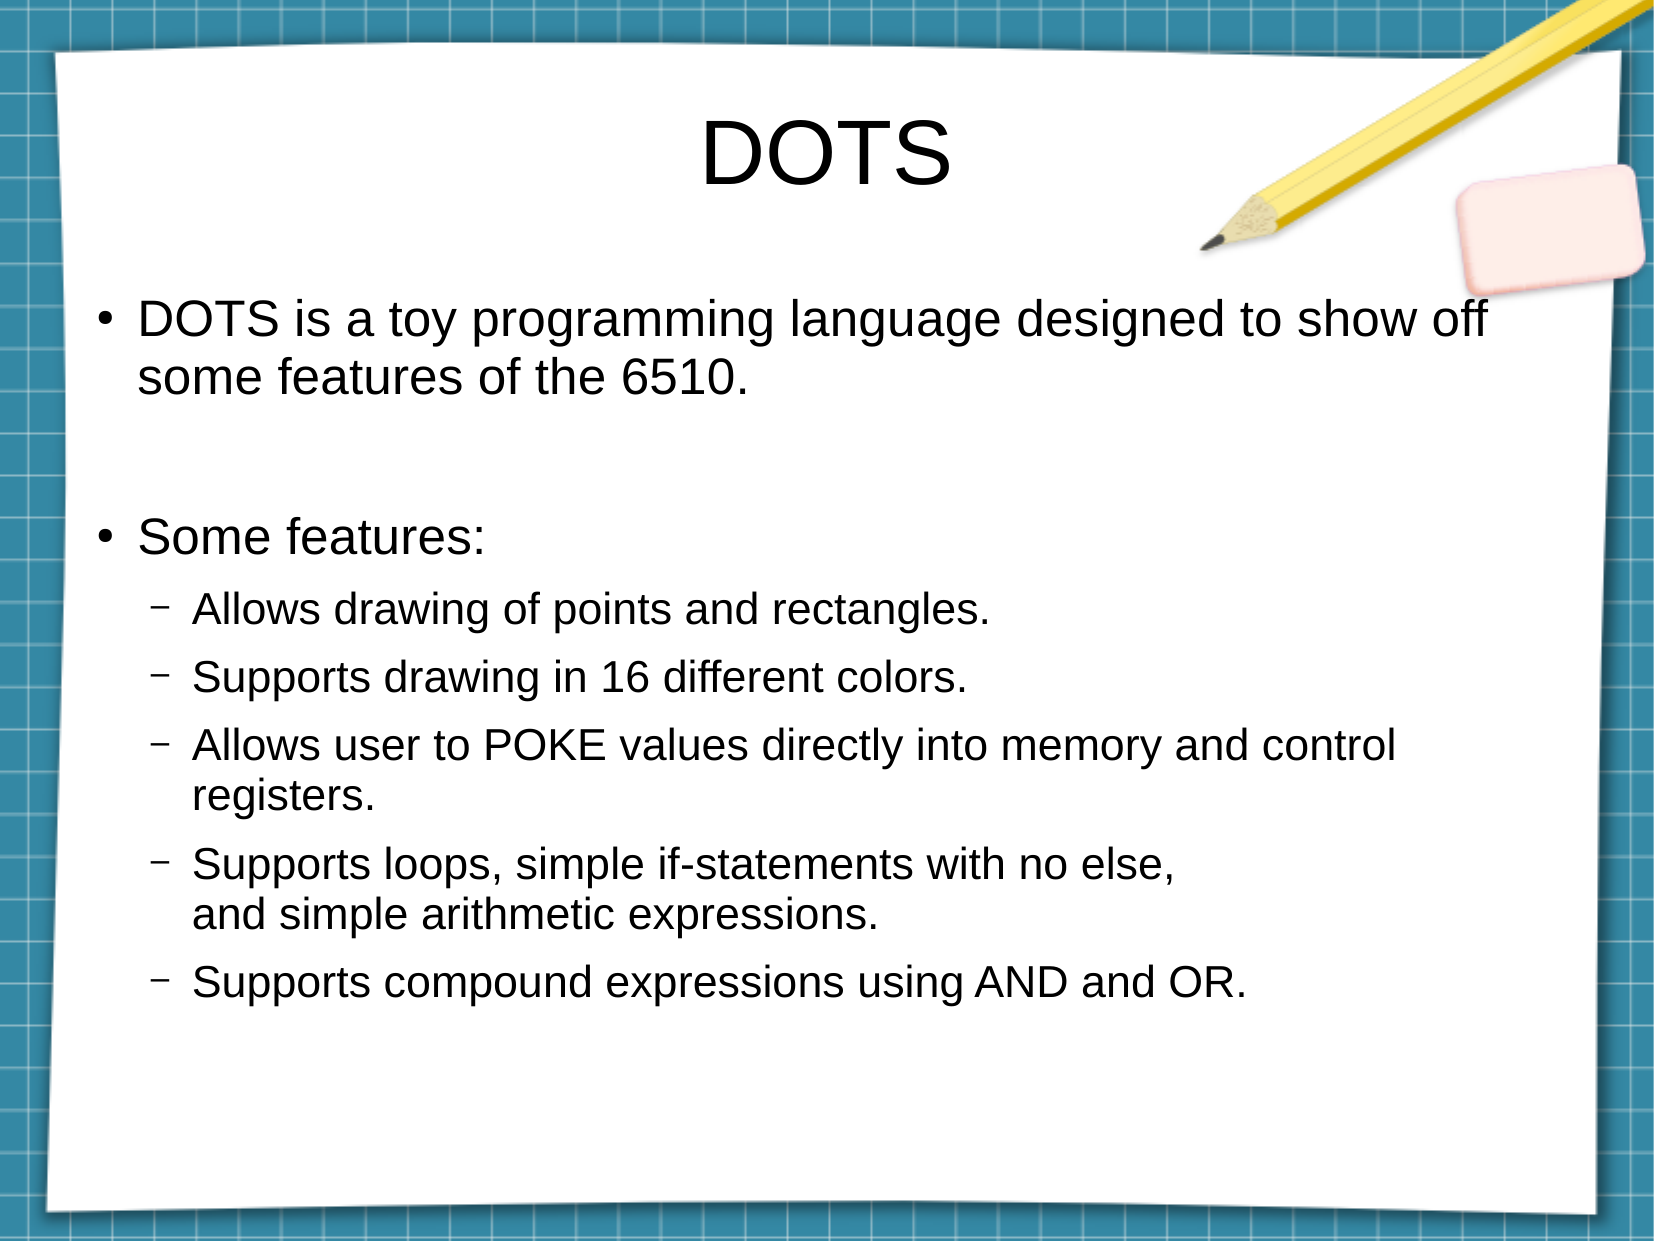

# DOTS
DOTS is a toy programming language designed to show off some features of the 6510.
Some features:
Allows drawing of points and rectangles.
Supports drawing in 16 different colors.
Allows user to POKE values directly into memory and control registers.
Supports loops, simple if-statements with no else,
and simple arithmetic expressions.
Supports compound expressions using AND and OR.